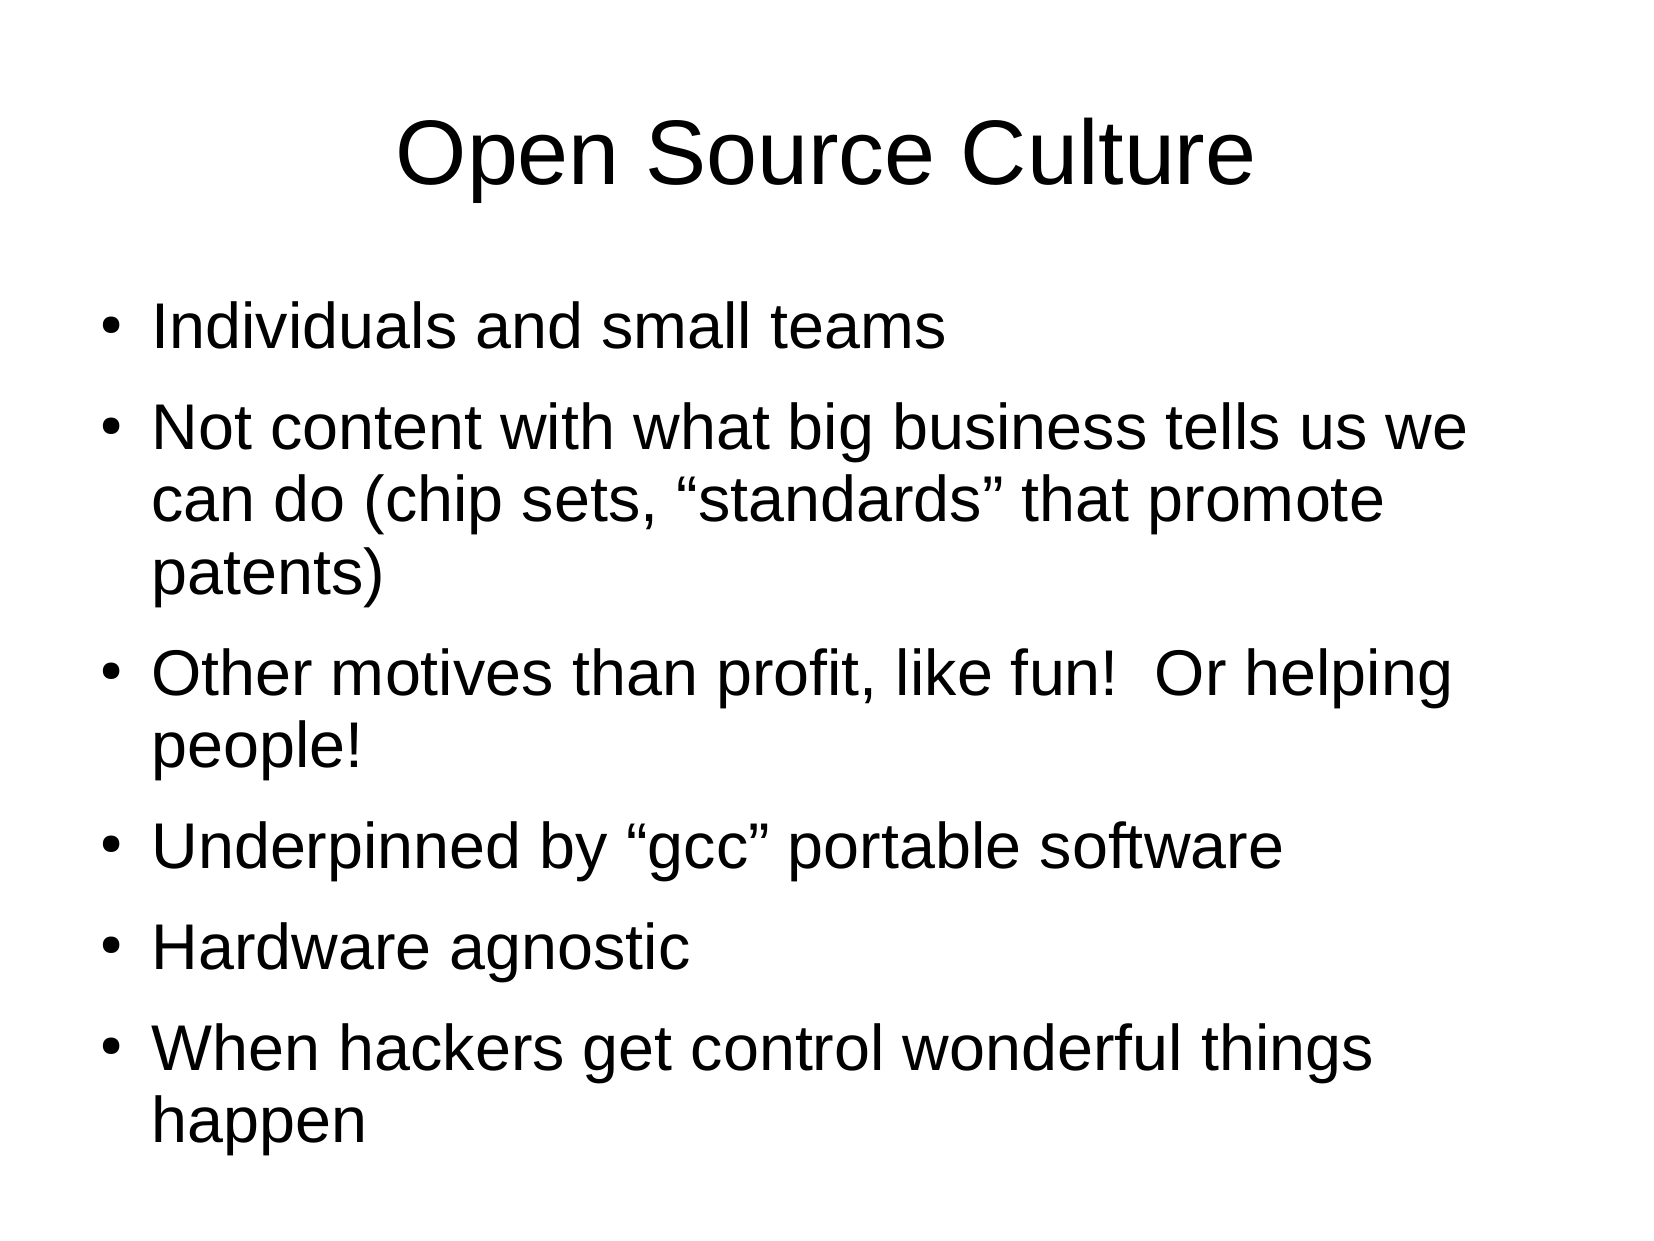

# Open Source Culture
Individuals and small teams
Not content with what big business tells us we can do (chip sets, “standards” that promote patents)
Other motives than profit, like fun! Or helping people!
Underpinned by “gcc” portable software
Hardware agnostic
When hackers get control wonderful things happen